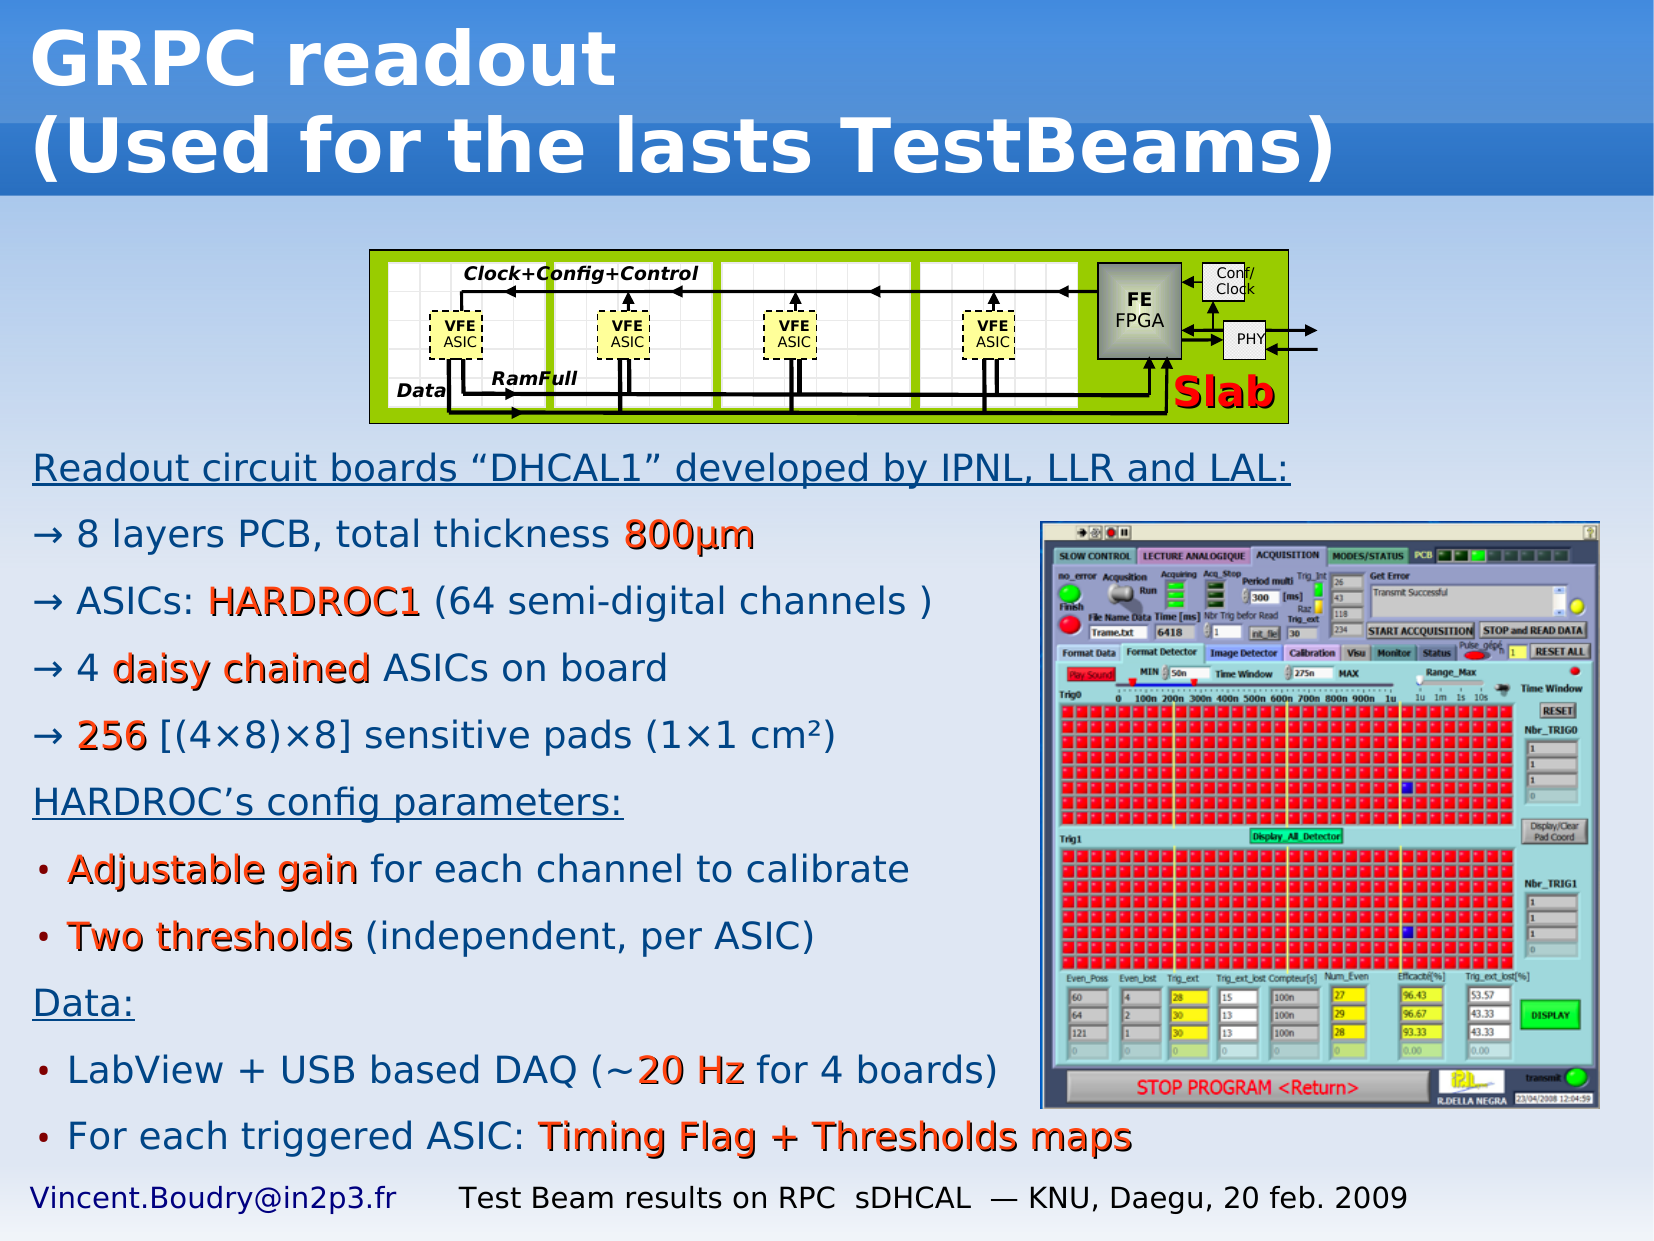

# GRPC readout (Used for the lasts TestBeams)
Slab
FE
FPGA
Conf/
Clock
Clock+Config+Control
VFE
ASIC
VFE
ASIC
VFE
ASIC
VFE
ASIC
PHY
RamFull
Data
Readout circuit boards “DHCAL1” developed by IPNL, LLR and LAL:
→ 8 layers PCB, total thickness 800µm
→ ASICs: HARDROC1 (64 semi-digital channels )
→ 4 daisy chained ASICs on board
→ 256 [(4×8)×8] sensitive pads (1×1 cm²)
HARDROC’s config parameters:
 Adjustable gain for each channel to calibrate
 Two thresholds (independent, per ASIC)
Data:
 LabView + USB based DAQ (~20 Hz for 4 boards)
 For each triggered ASIC: Timing Flag + Thresholds maps
Vincent.Boudry@in2p3.fr
Test Beam results on RPC sDHCAL — KNU, Daegu, 20 feb. 2009